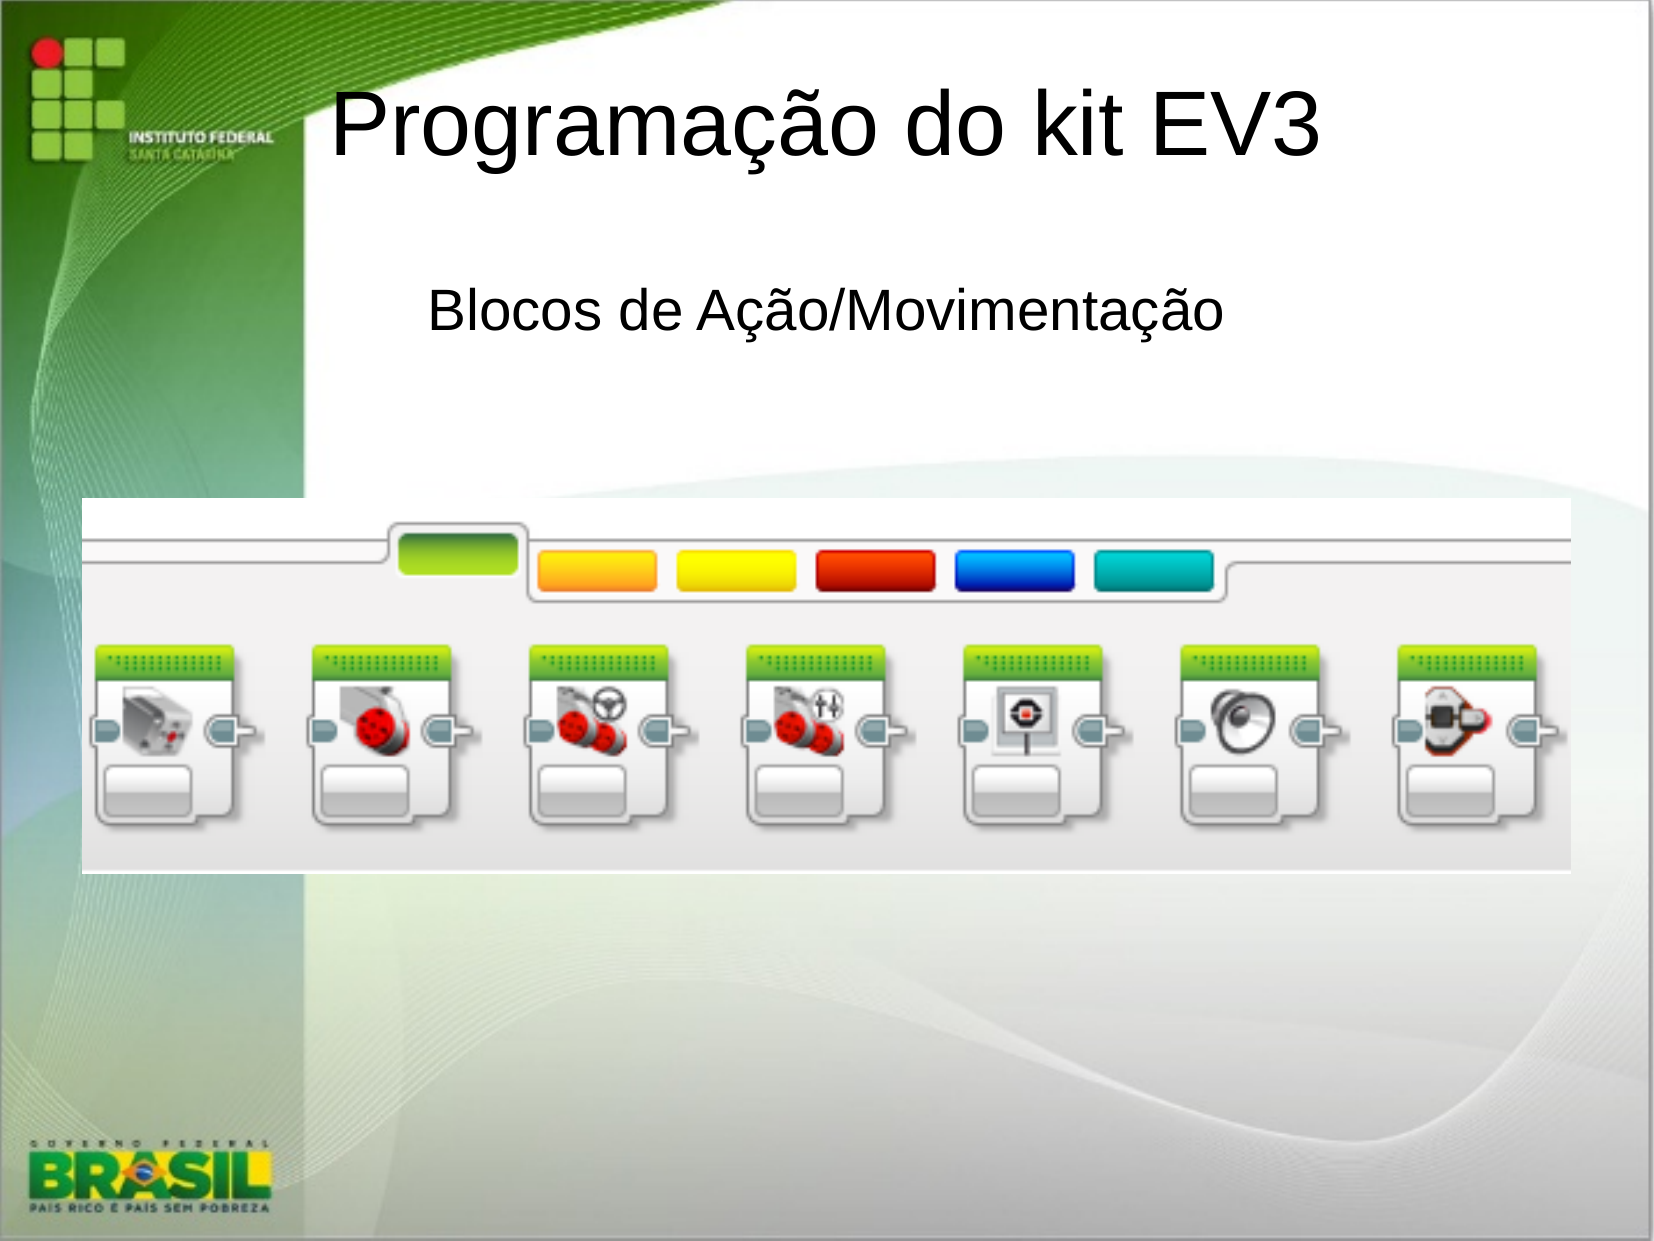

# Programação do kit EV3 Blocos de Ação/Movimentação